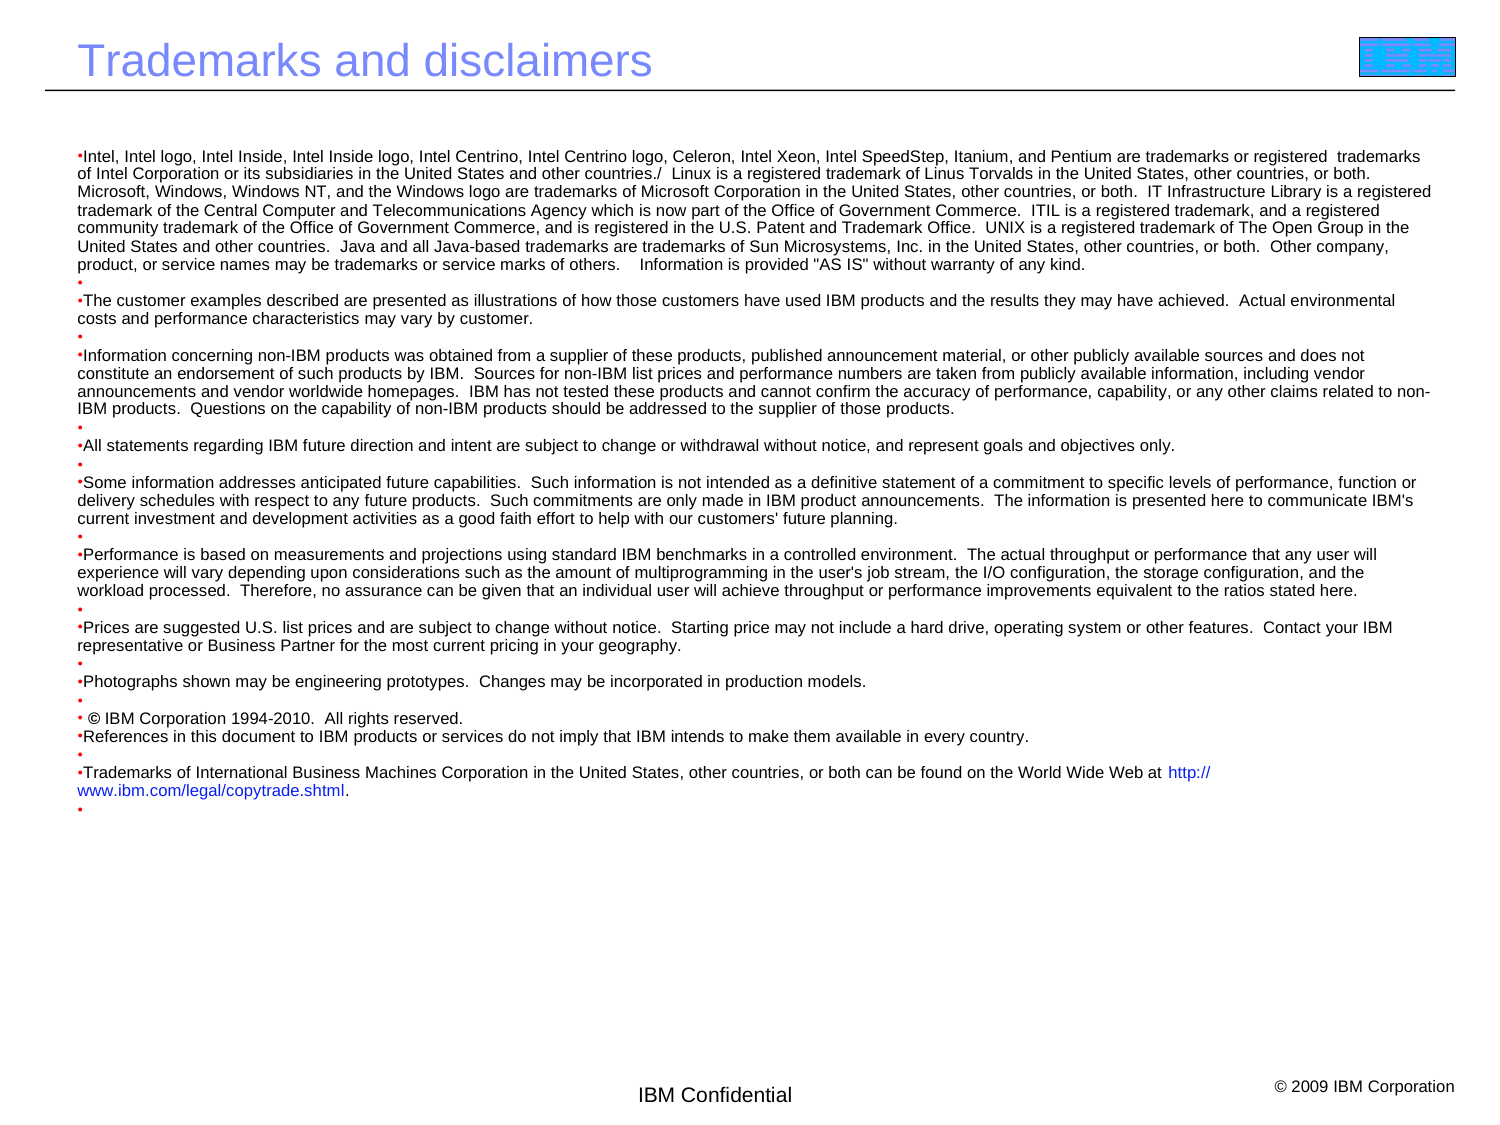

# Trademarks and disclaimers
Intel, Intel logo, Intel Inside, Intel Inside logo, Intel Centrino, Intel Centrino logo, Celeron, Intel Xeon, Intel SpeedStep, Itanium, and Pentium are trademarks or registered trademarks of Intel Corporation or its subsidiaries in the United States and other countries./ Linux is a registered trademark of Linus Torvalds in the United States, other countries, or both. Microsoft, Windows, Windows NT, and the Windows logo are trademarks of Microsoft Corporation in the United States, other countries, or both. IT Infrastructure Library is a registered trademark of the Central Computer and Telecommunications Agency which is now part of the Office of Government Commerce. ITIL is a registered trademark, and a registered community trademark of the Office of Government Commerce, and is registered in the U.S. Patent and Trademark Office. UNIX is a registered trademark of The Open Group in the United States and other countries. Java and all Java-based trademarks are trademarks of Sun Microsystems, Inc. in the United States, other countries, or both. Other company, product, or service names may be trademarks or service marks of others. Information is provided "AS IS" without warranty of any kind.
The customer examples described are presented as illustrations of how those customers have used IBM products and the results they may have achieved. Actual environmental costs and performance characteristics may vary by customer.
Information concerning non-IBM products was obtained from a supplier of these products, published announcement material, or other publicly available sources and does not constitute an endorsement of such products by IBM. Sources for non-IBM list prices and performance numbers are taken from publicly available information, including vendor announcements and vendor worldwide homepages. IBM has not tested these products and cannot confirm the accuracy of performance, capability, or any other claims related to non-IBM products. Questions on the capability of non-IBM products should be addressed to the supplier of those products.
All statements regarding IBM future direction and intent are subject to change or withdrawal without notice, and represent goals and objectives only.
Some information addresses anticipated future capabilities. Such information is not intended as a definitive statement of a commitment to specific levels of performance, function or delivery schedules with respect to any future products. Such commitments are only made in IBM product announcements. The information is presented here to communicate IBM's current investment and development activities as a good faith effort to help with our customers' future planning.
Performance is based on measurements and projections using standard IBM benchmarks in a controlled environment. The actual throughput or performance that any user will experience will vary depending upon considerations such as the amount of multiprogramming in the user's job stream, the I/O configuration, the storage configuration, and the workload processed. Therefore, no assurance can be given that an individual user will achieve throughput or performance improvements equivalent to the ratios stated here.
Prices are suggested U.S. list prices and are subject to change without notice. Starting price may not include a hard drive, operating system or other features. Contact your IBM representative or Business Partner for the most current pricing in your geography.
Photographs shown may be engineering prototypes. Changes may be incorporated in production models.
 © IBM Corporation 1994-2010. All rights reserved.
References in this document to IBM products or services do not imply that IBM intends to make them available in every country.
Trademarks of International Business Machines Corporation in the United States, other countries, or both can be found on the World Wide Web at http://www.ibm.com/legal/copytrade.shtml.